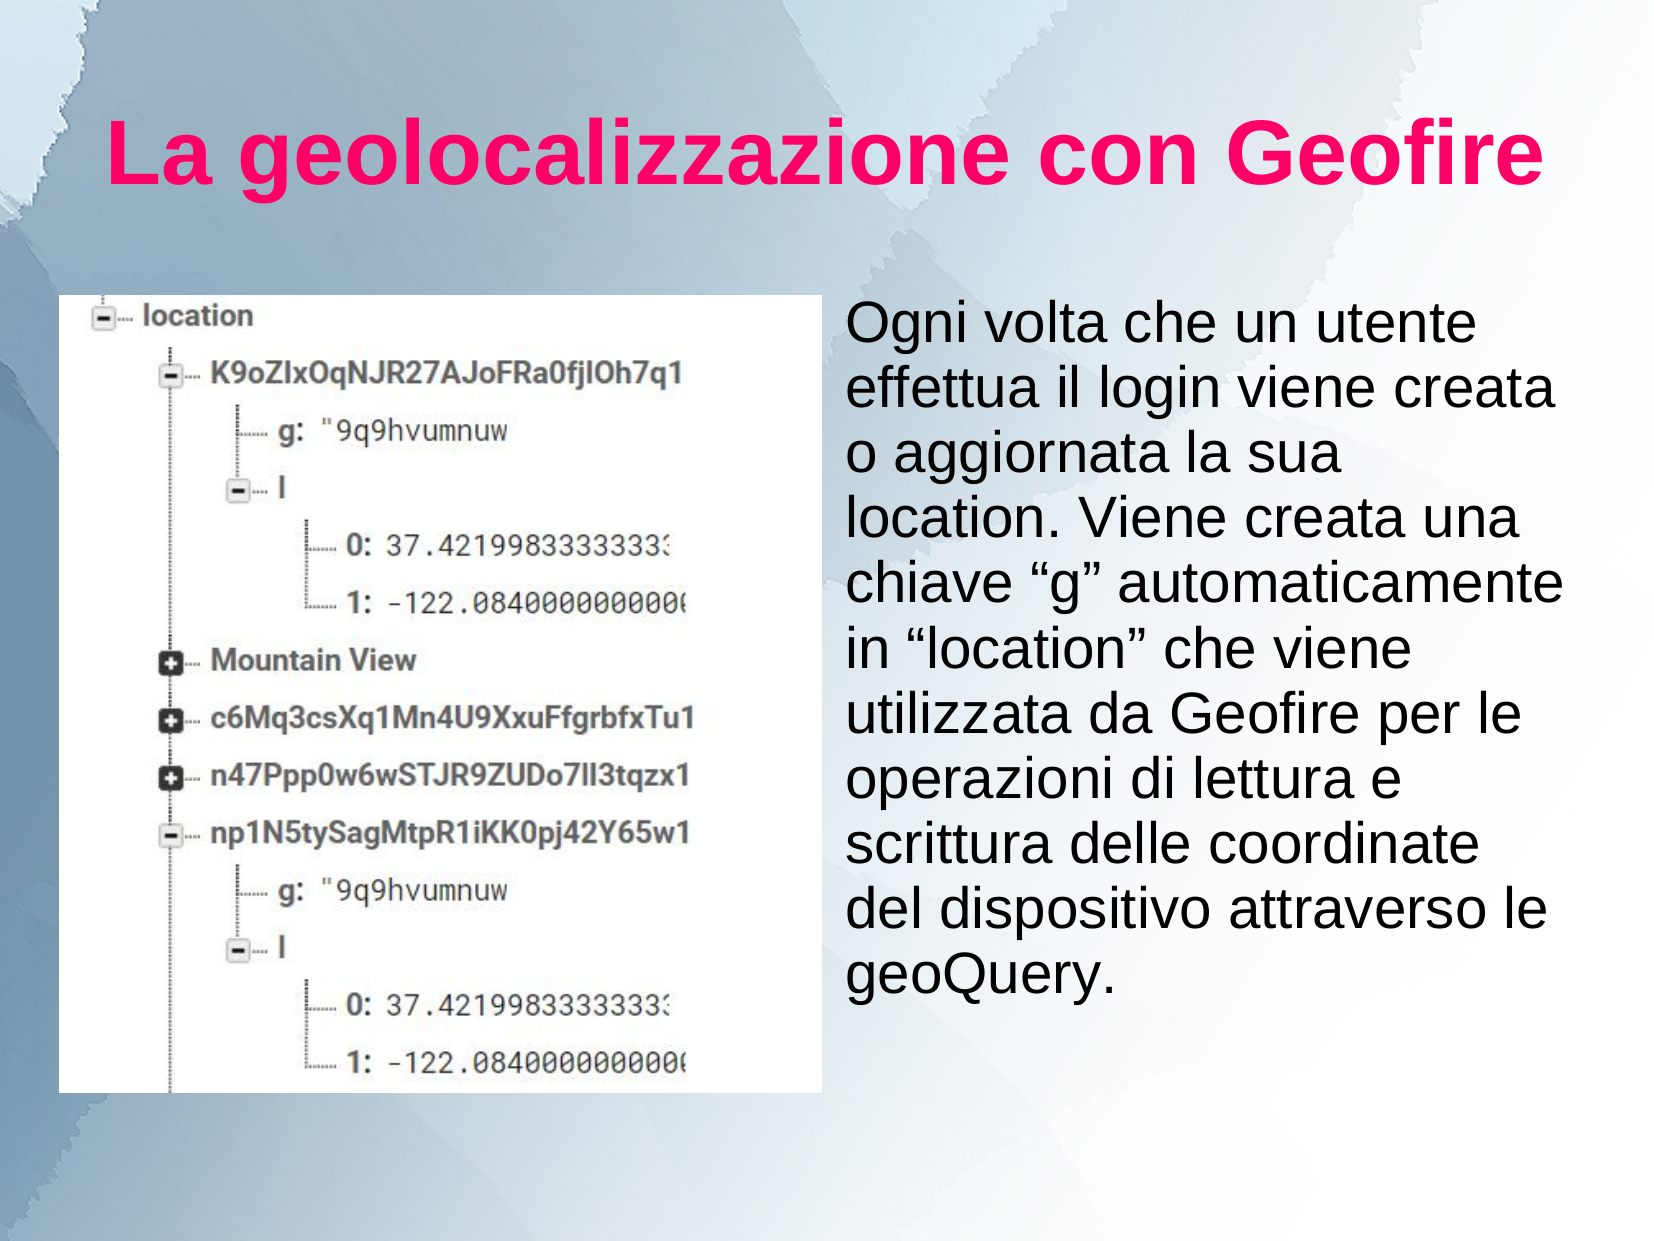

# La geolocalizzazione con Geofire
Ogni volta che un utente effettua il login viene creata o aggiornata la sua location. Viene creata una chiave “g” automaticamente in “location” che viene utilizzata da Geofire per le operazioni di lettura e scrittura delle coordinate del dispositivo attraverso le geoQuery.